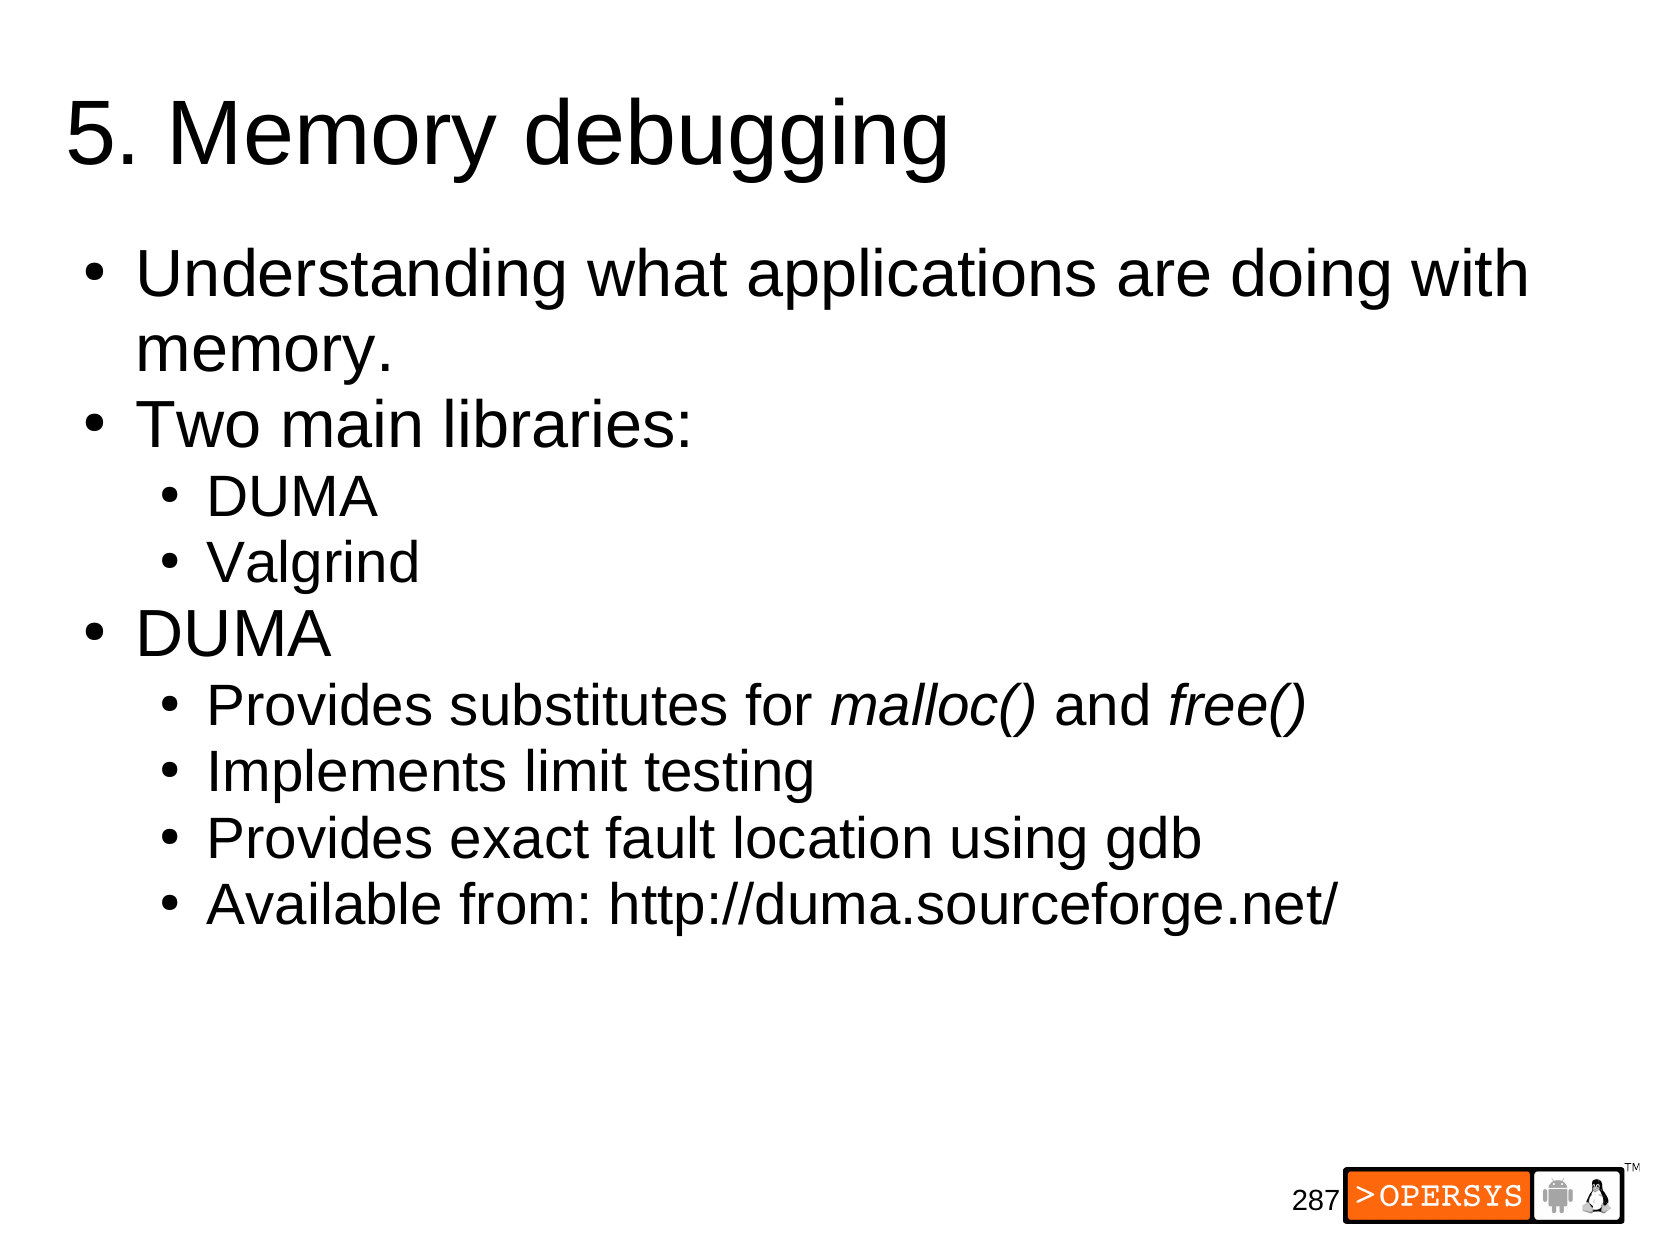

# 5. Memory debugging
Understanding what applications are doing with memory.
Two main libraries:
DUMA
Valgrind
DUMA
Provides substitutes for malloc() and free()
Implements limit testing
Provides exact fault location using gdb
Available from: http://duma.sourceforge.net/